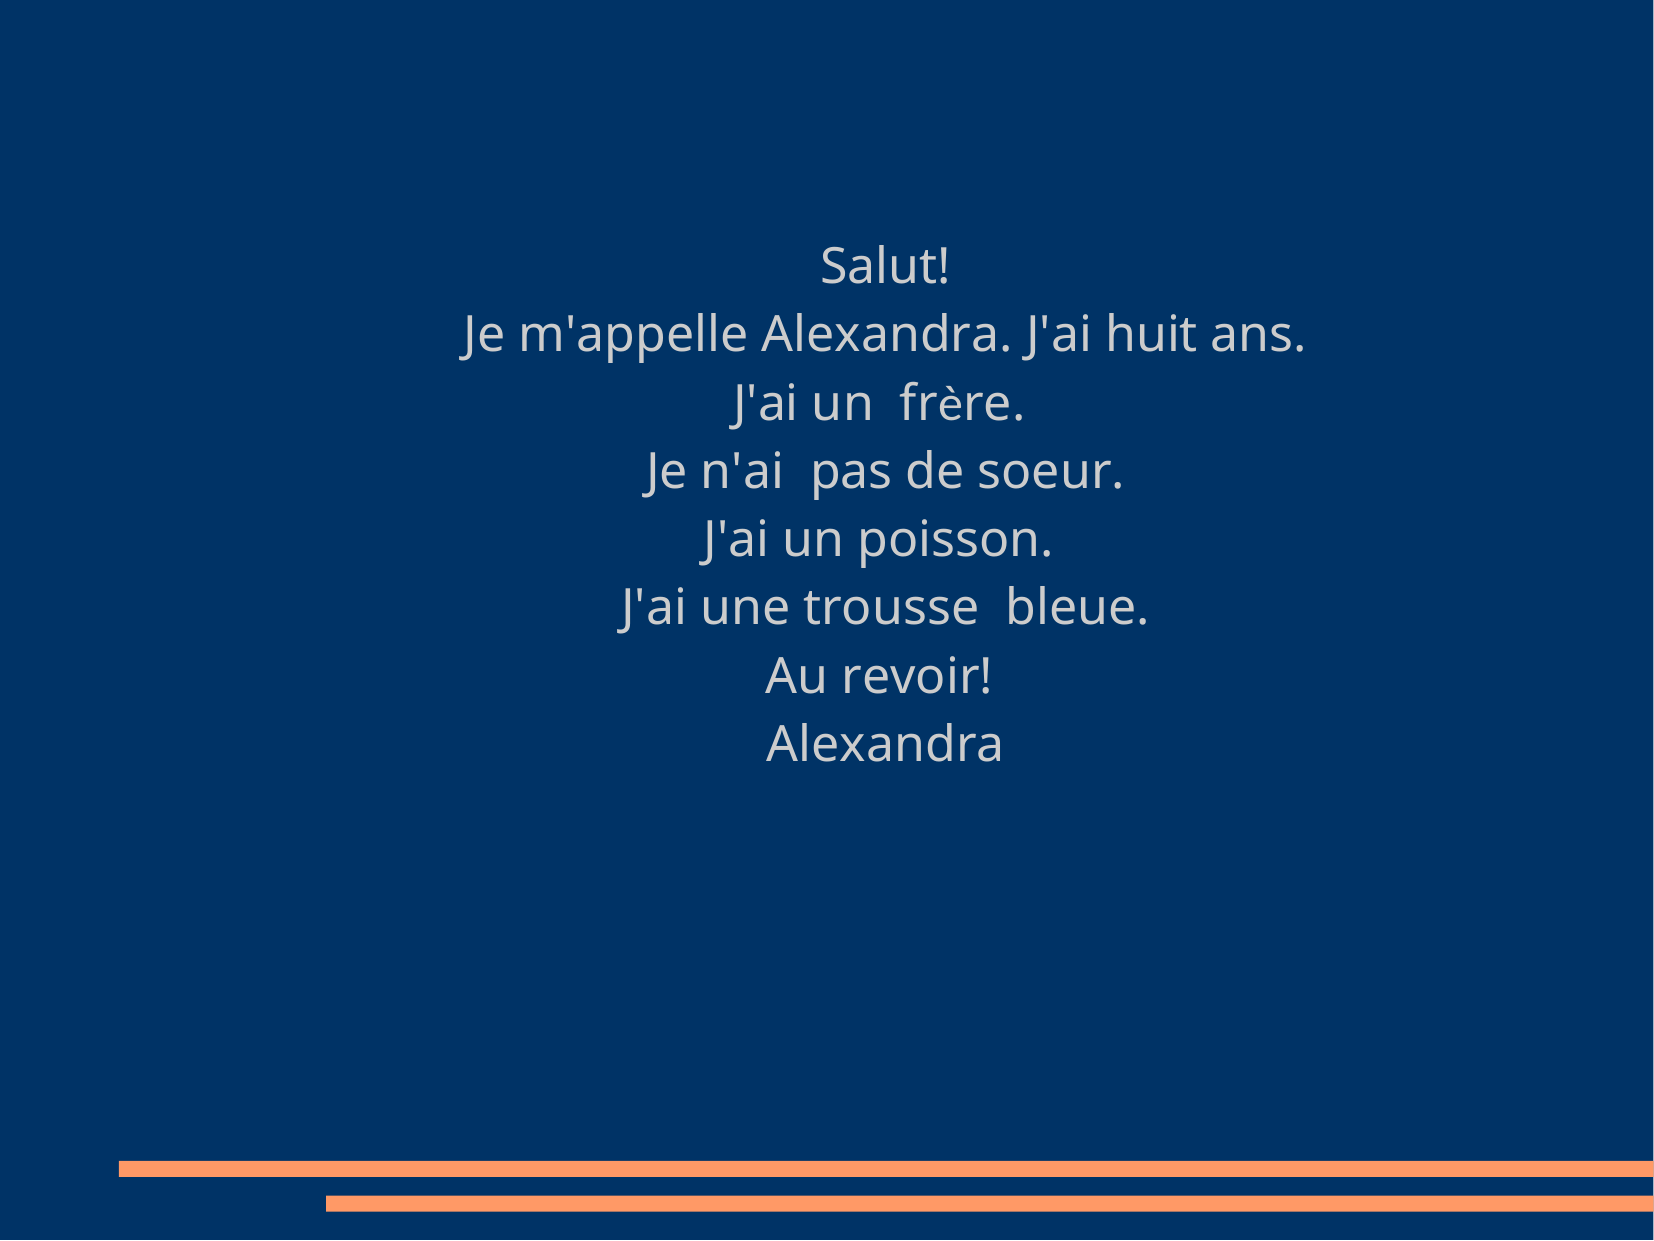

# Salut!
Je m'appelle Alexandra. J'ai huit ans.
J'ai un frère.
Je n'ai pas de soeur.
J'ai un poisson.
J'ai une trousse bleue.
Au revoir!
Alexandra